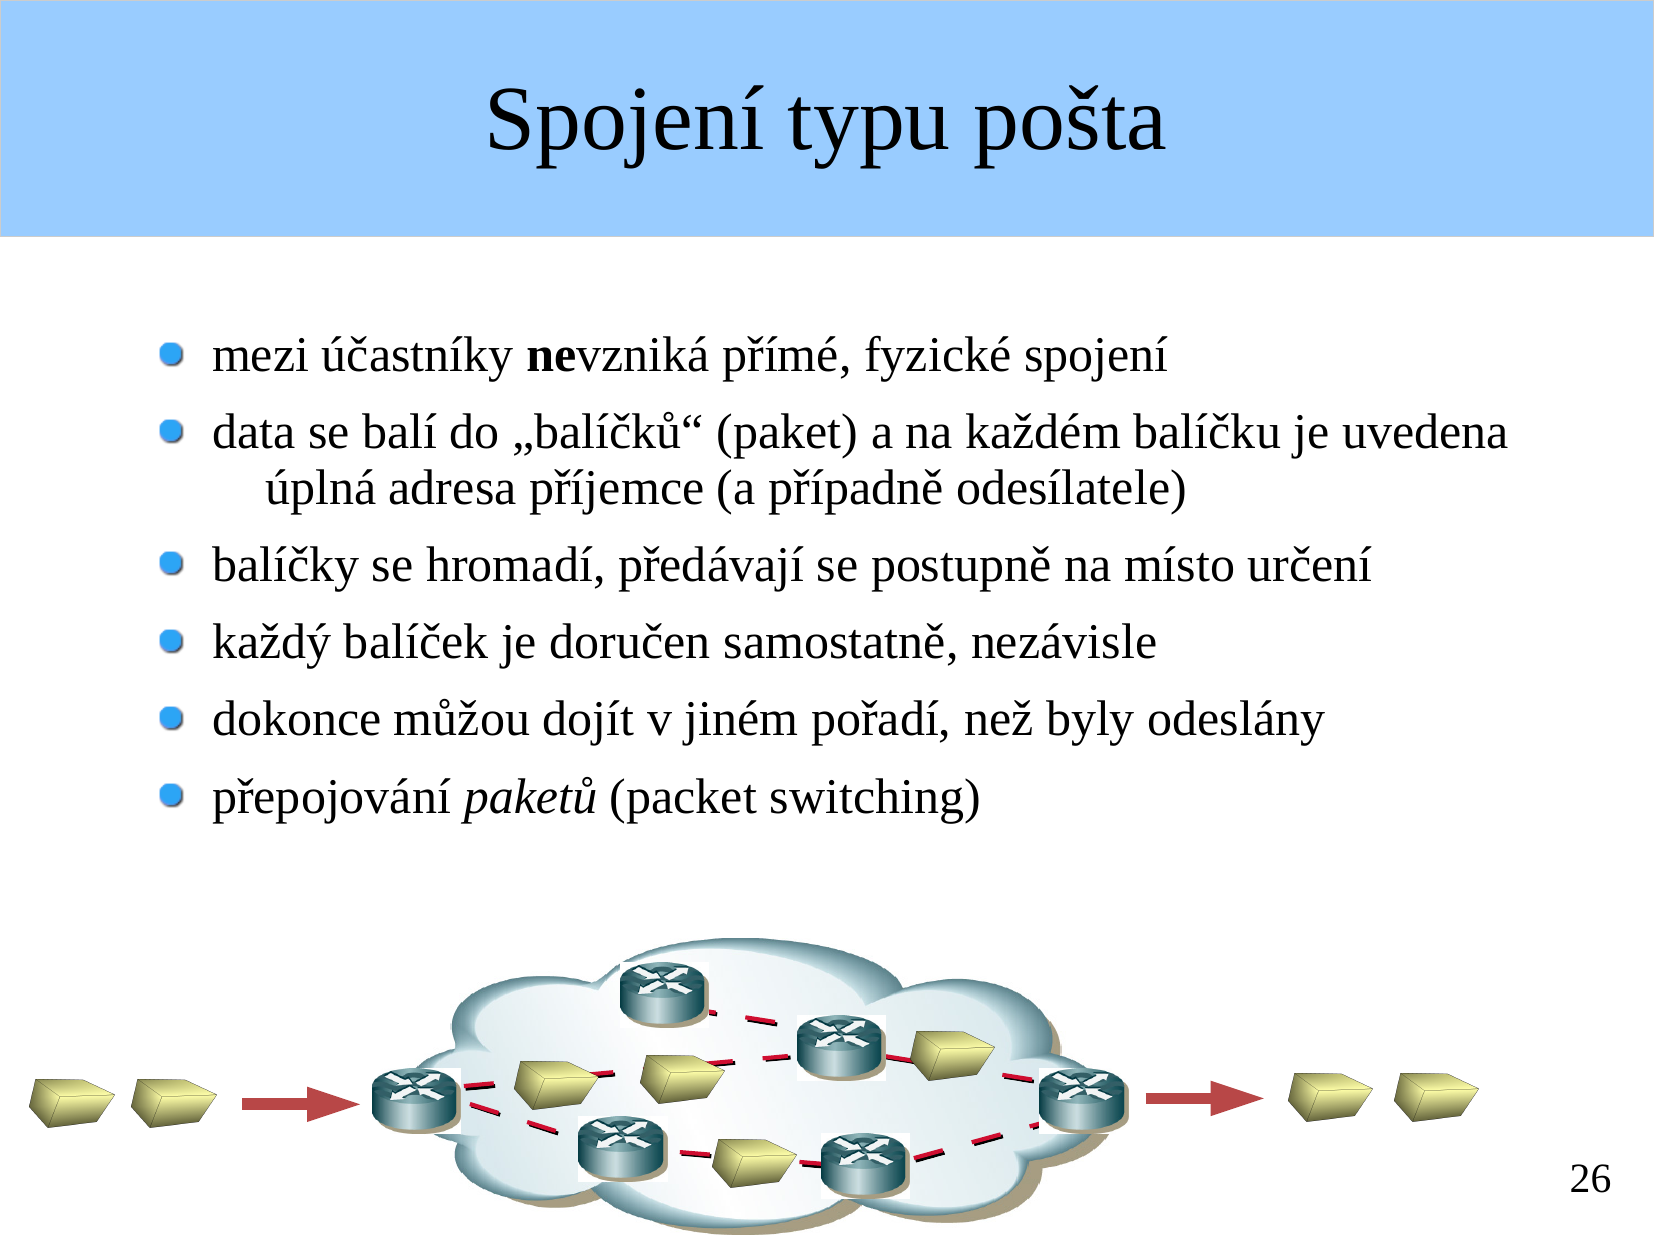

Spojení typu pošta
# mezi účastníky nevzniká přímé, fyzické spojení
data se balí do „balíčků“ (paket) a na každém balíčku je uvedena úplná adresa příjemce (a případně odesílatele)
balíčky se hromadí, předávají se postupně na místo určení
každý balíček je doručen samostatně, nezávisle
dokonce můžou dojít v jiném pořadí, než byly odeslány
přepojování paketů (packet switching)